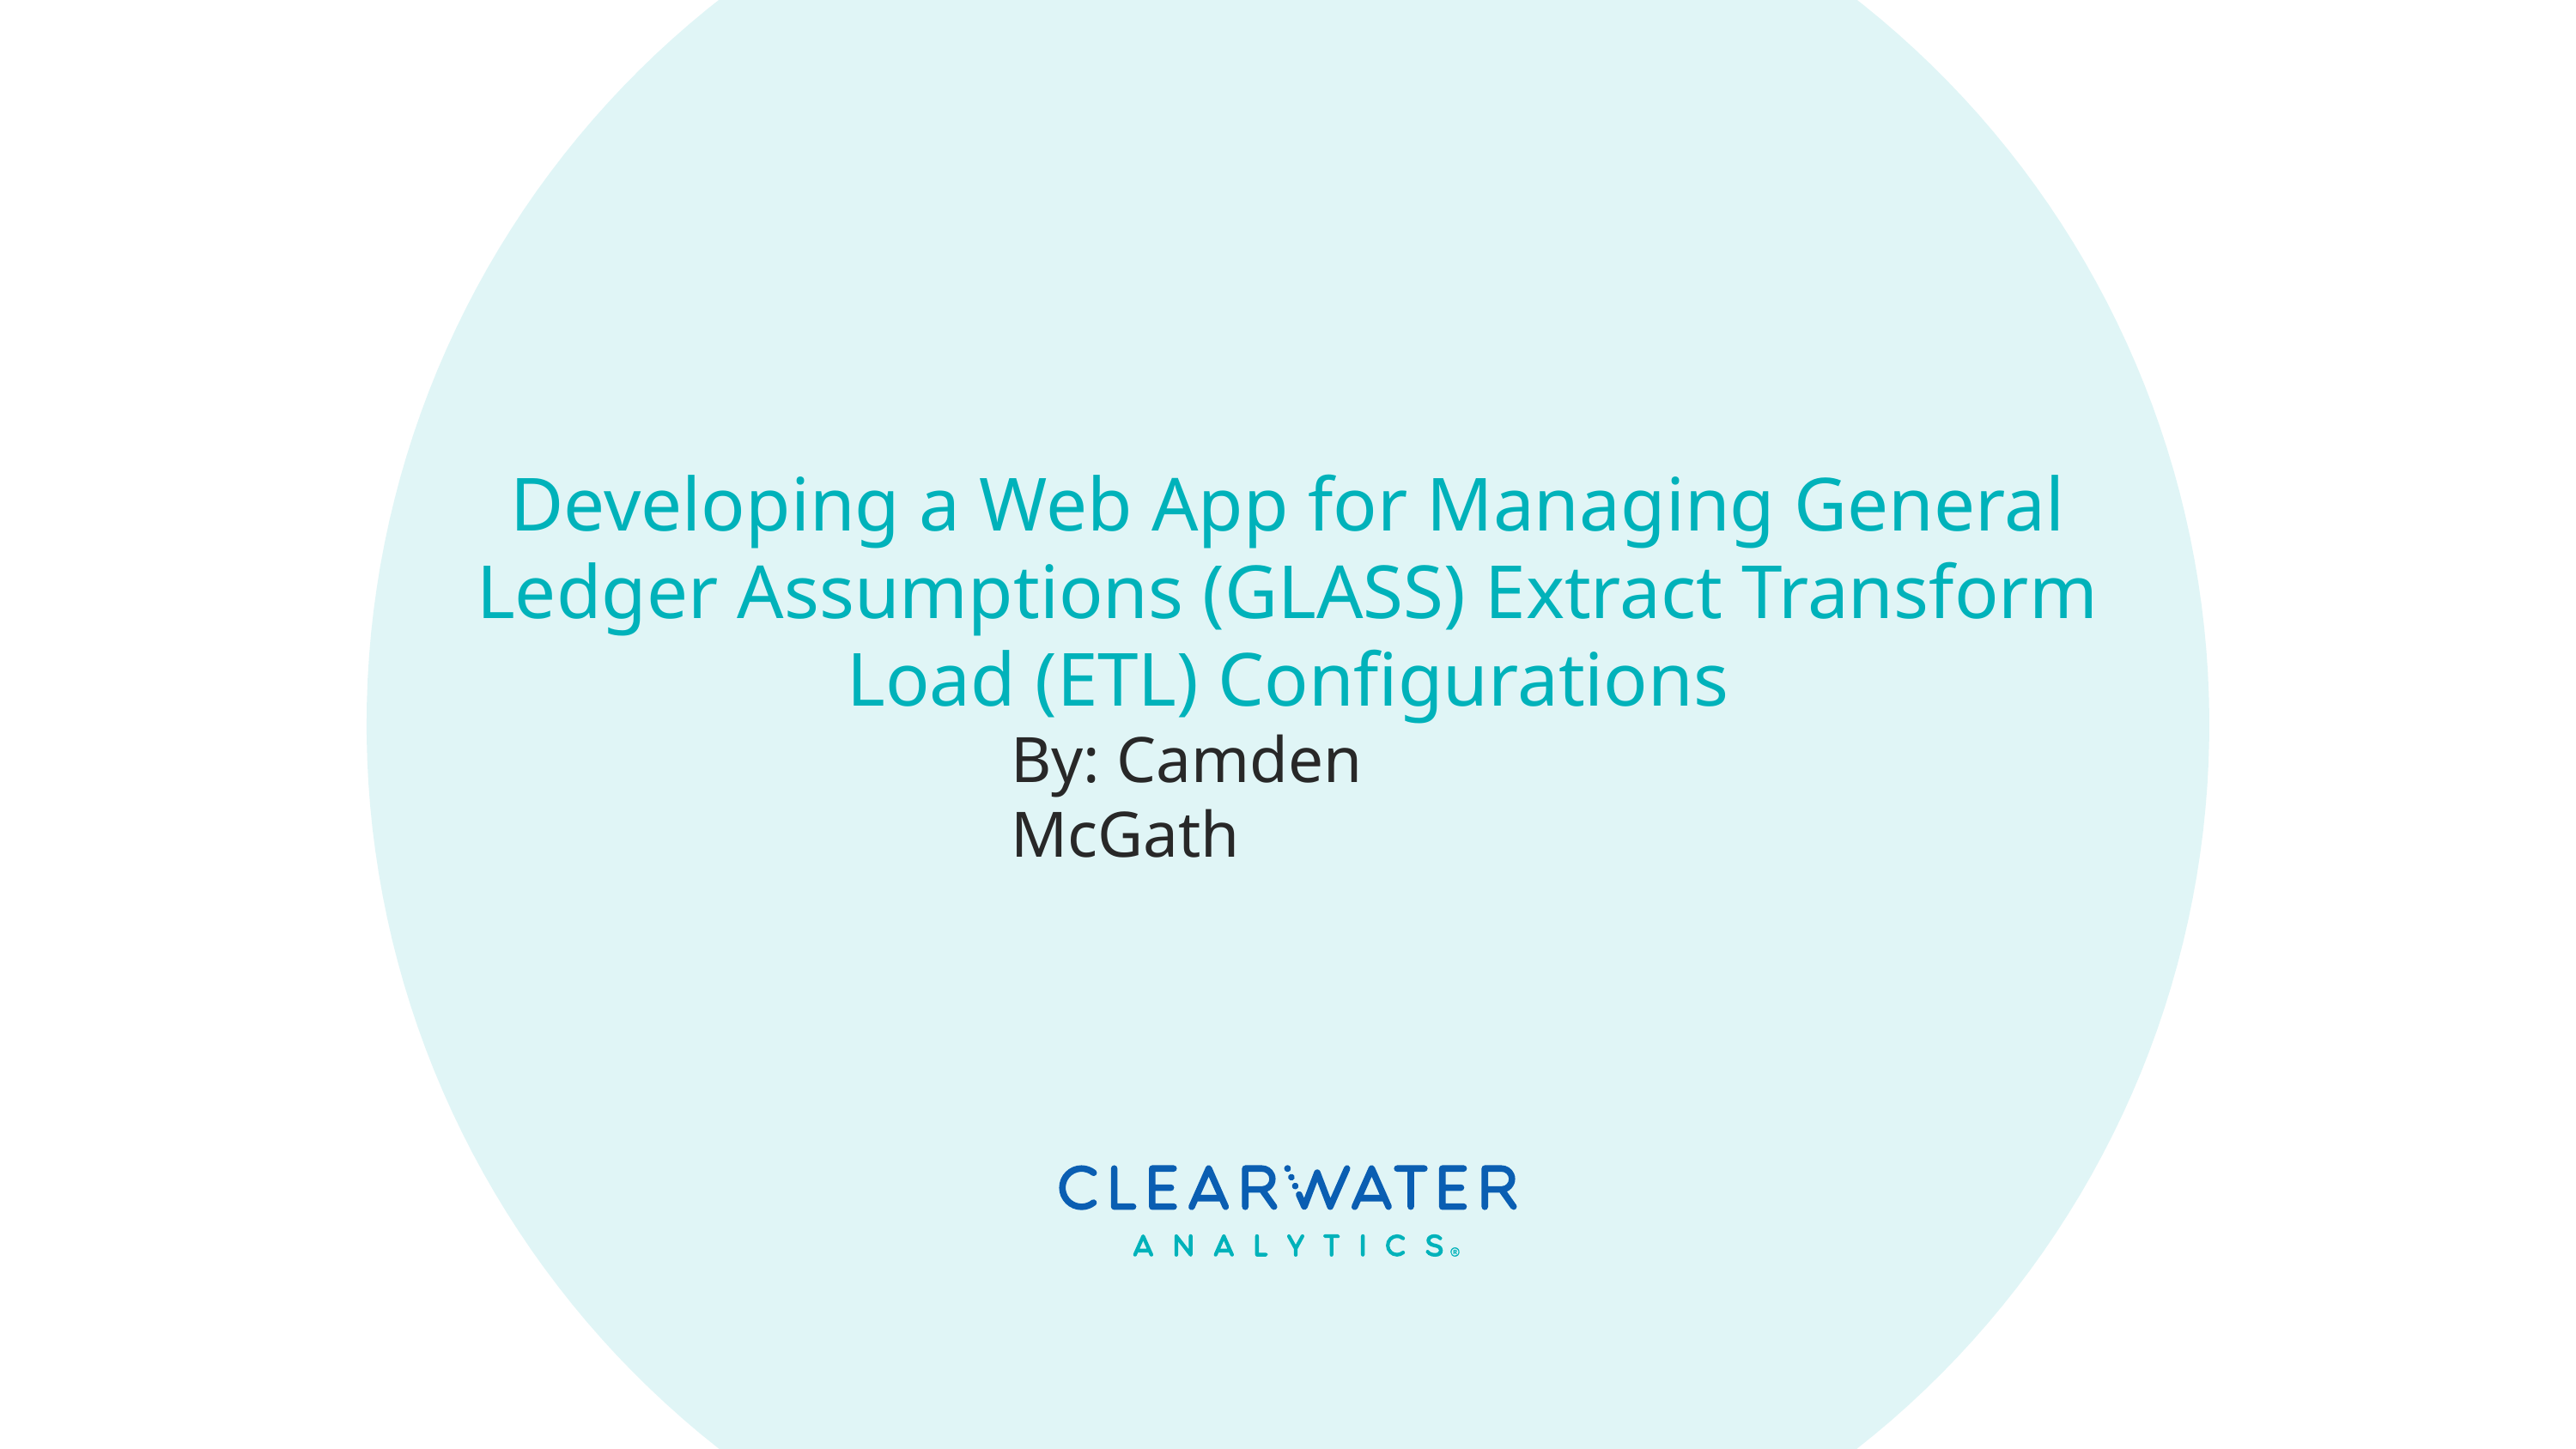

# Developing a Web App for Managing General Ledger Assumptions (GLASS) Extract Transform Load (ETL) Configurations
By: Camden McGath